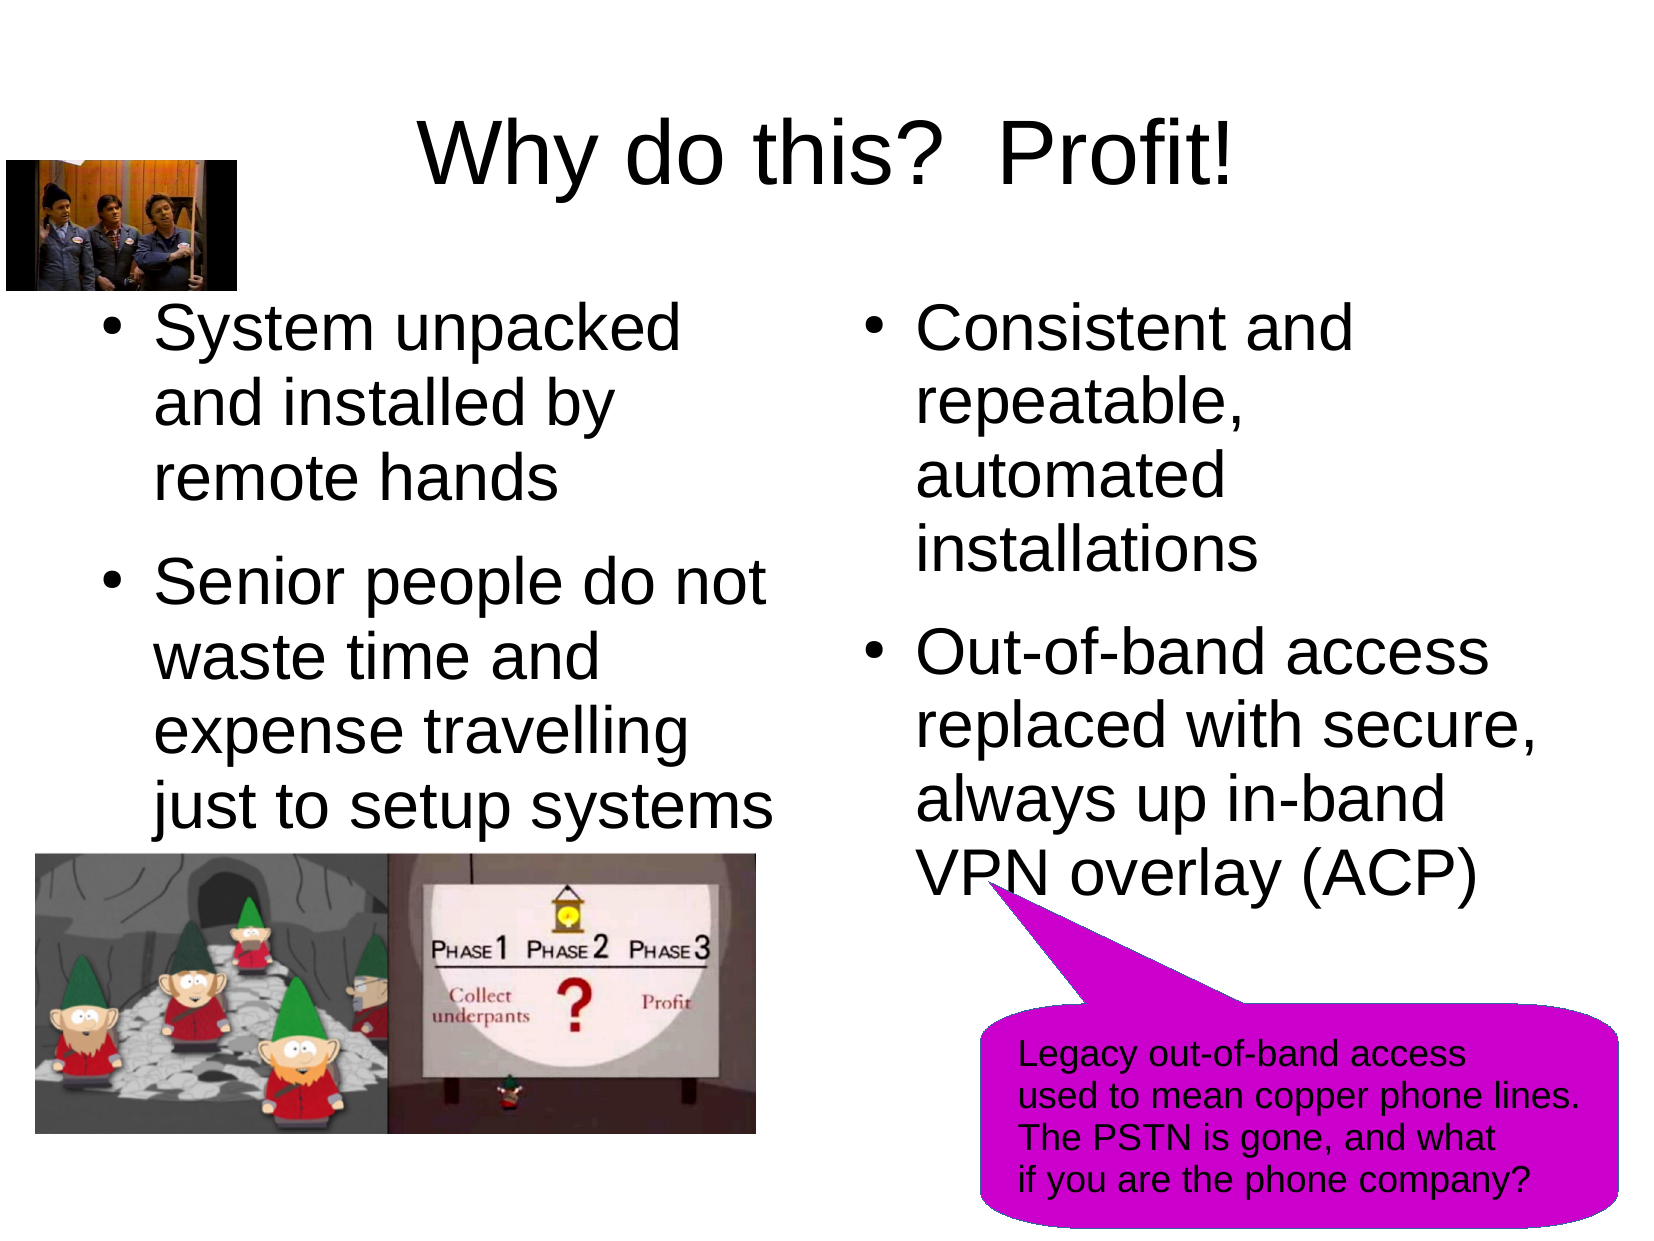

# Why do this? Profit!
System unpacked and installed by remote hands
Senior people do not waste time and expense travelling just to setup systems
Consistent and repeatable, automated installations
Out-of-band access replaced with secure, always up in-band VPN overlay (ACP)
Legacy out-of-band access
used to mean copper phone lines.
The PSTN is gone, and what
if you are the phone company?
9